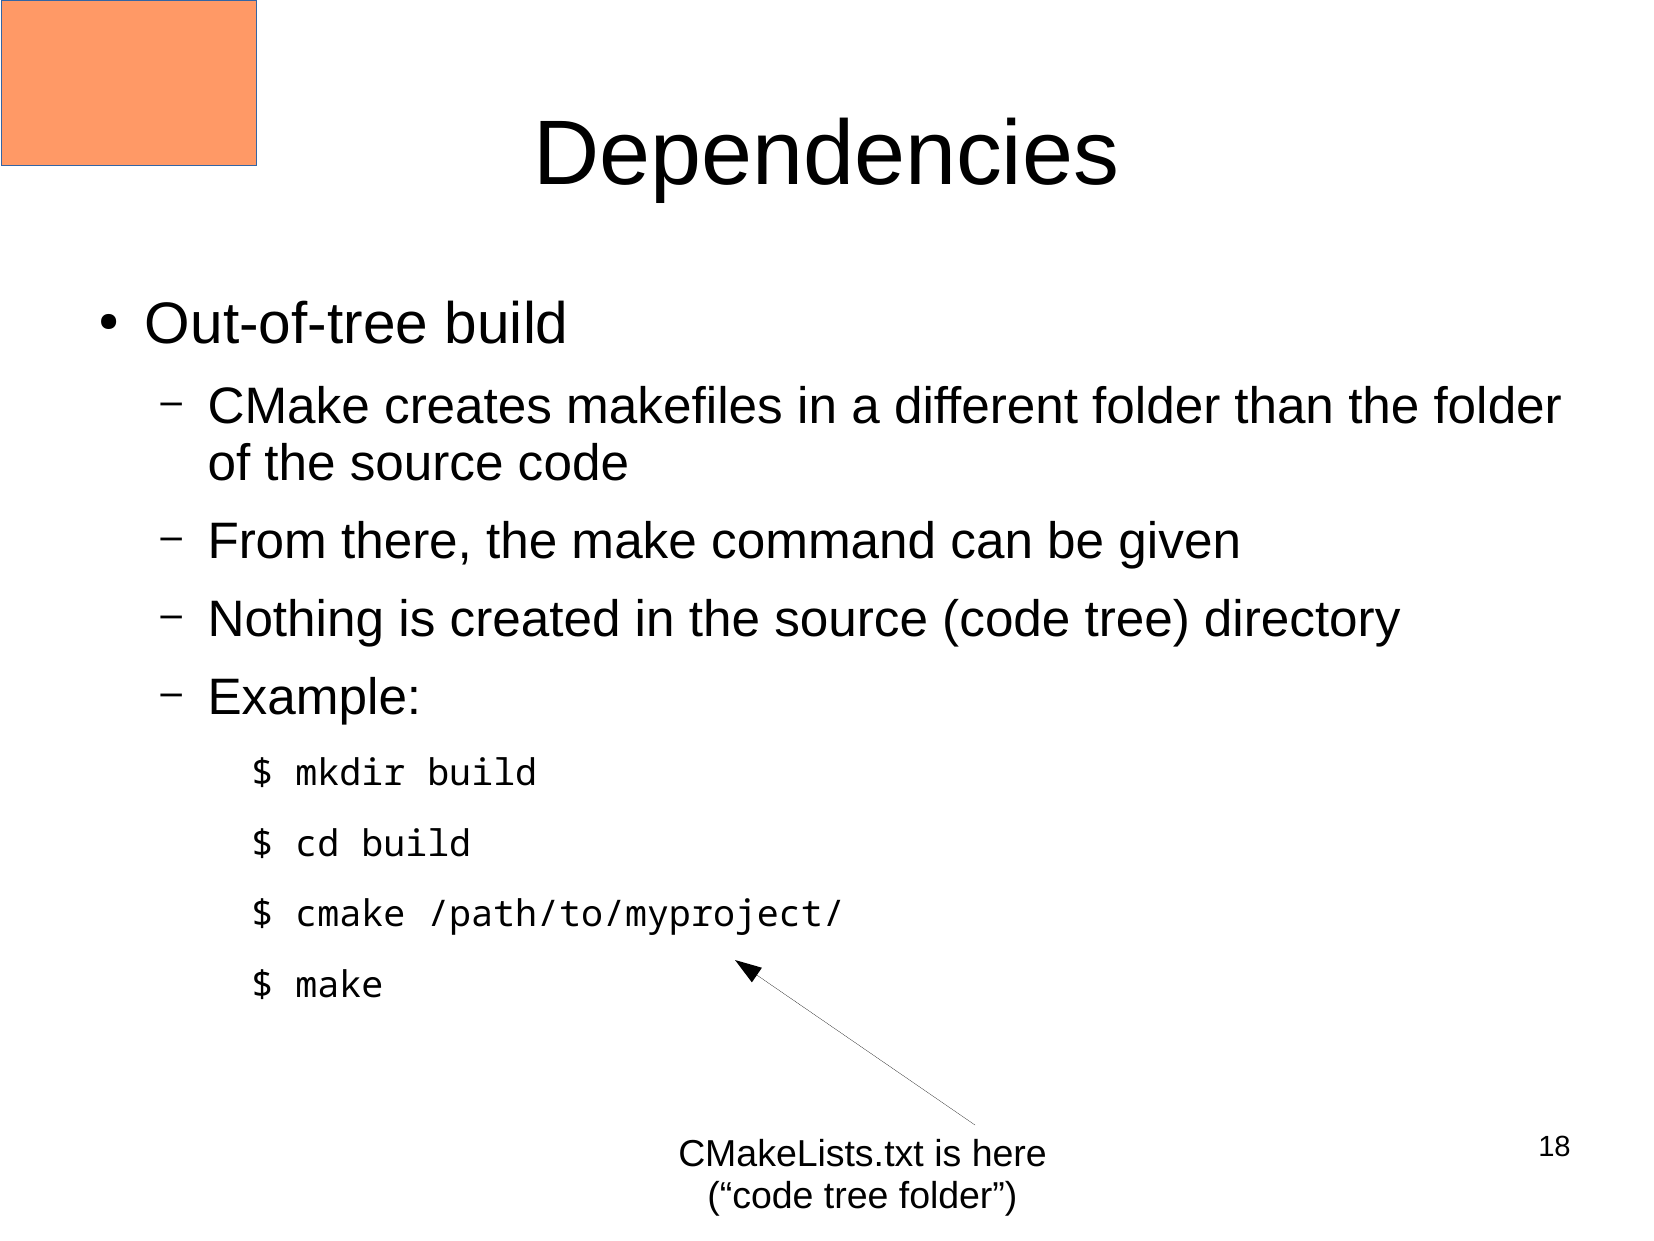

# Dependencies
Out-of-tree build
CMake creates makefiles in a different folder than the folder of the source code
From there, the make command can be given
Nothing is created in the source (code tree) directory
Example:
 $ mkdir build
 $ cd build
 $ cmake /path/to/myproject/
 $ make
CMakeLists.txt is here (“code tree folder”)
18